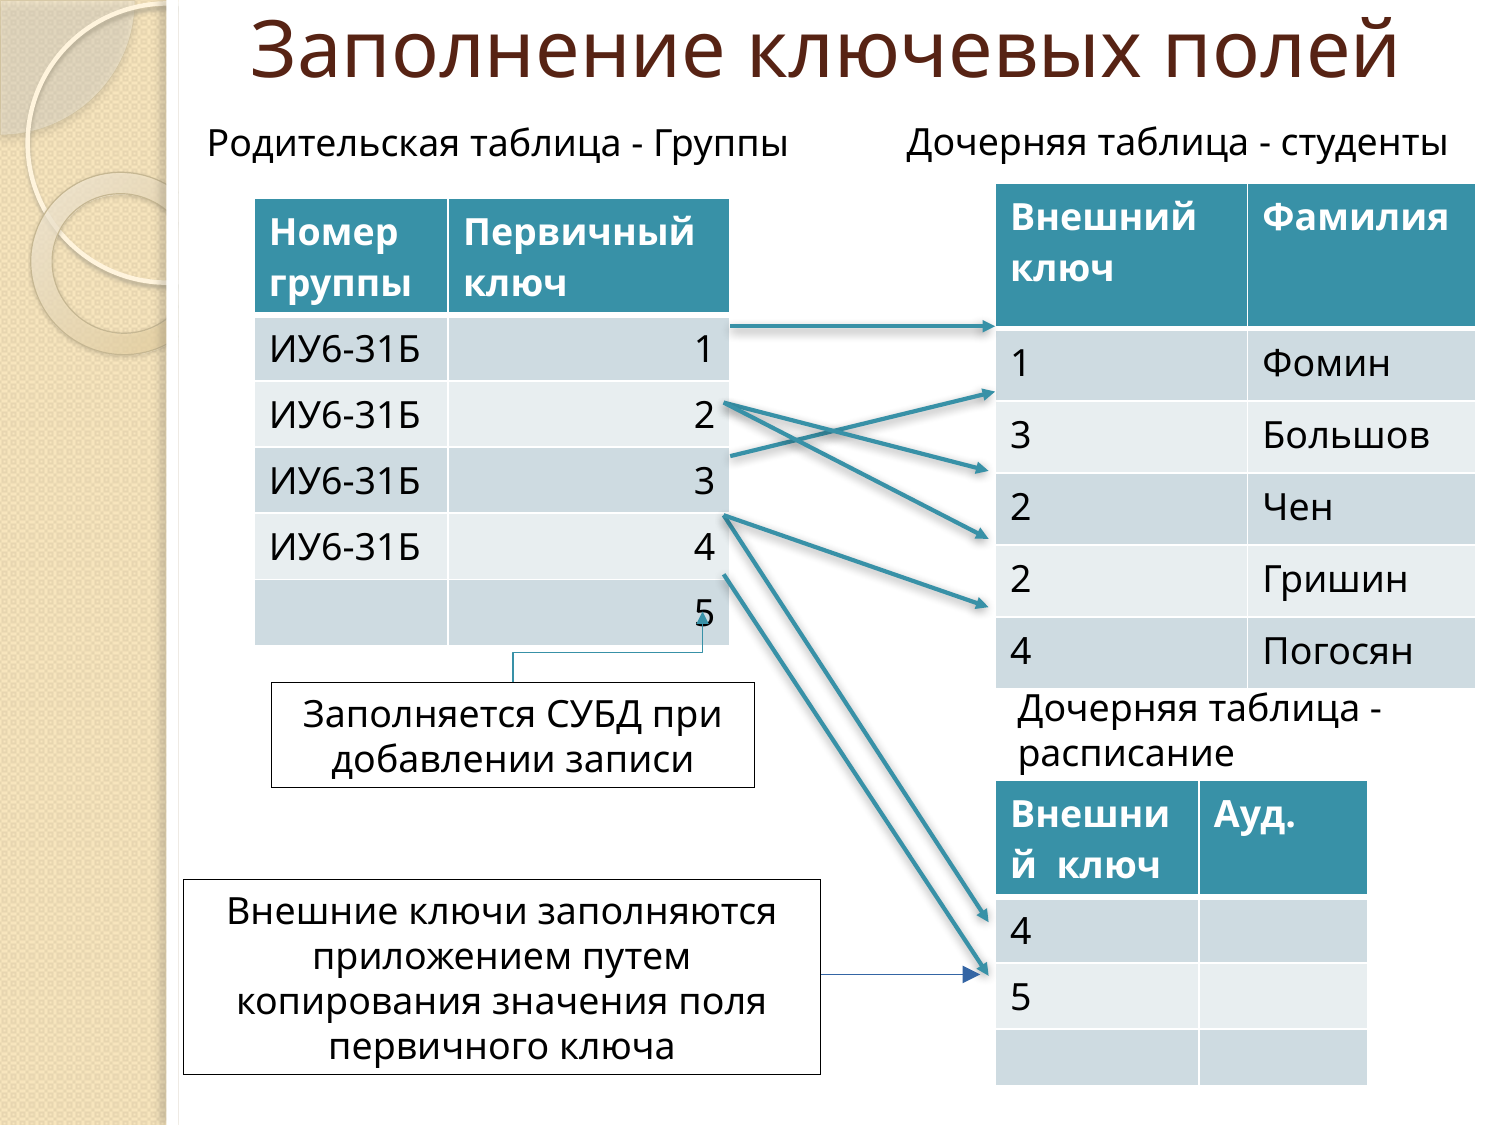

# Заполнение ключевых полей
Дочерняя таблица - студенты
Родительская таблица - Группы
| Внешний ключ | Фамилия |
| --- | --- |
| 1 | Фомин |
| 3 | Большов |
| 2 | Чен |
| 2 | Гришин |
| 4 | Погосян |
| Номер группы | Первичный ключ |
| --- | --- |
| ИУ6-31Б | 1 |
| ИУ6-31Б | 2 |
| ИУ6-31Б | 3 |
| ИУ6-31Б | 4 |
| | 5 |
Дочерняя таблица -
расписание
Заполняется СУБД при добавлении записи
| Внешний ключ | Ауд. |
| --- | --- |
| 4 | |
| 5 | |
| | |
Внешние ключи заполняются приложением путем копирования значения поля первичного ключа